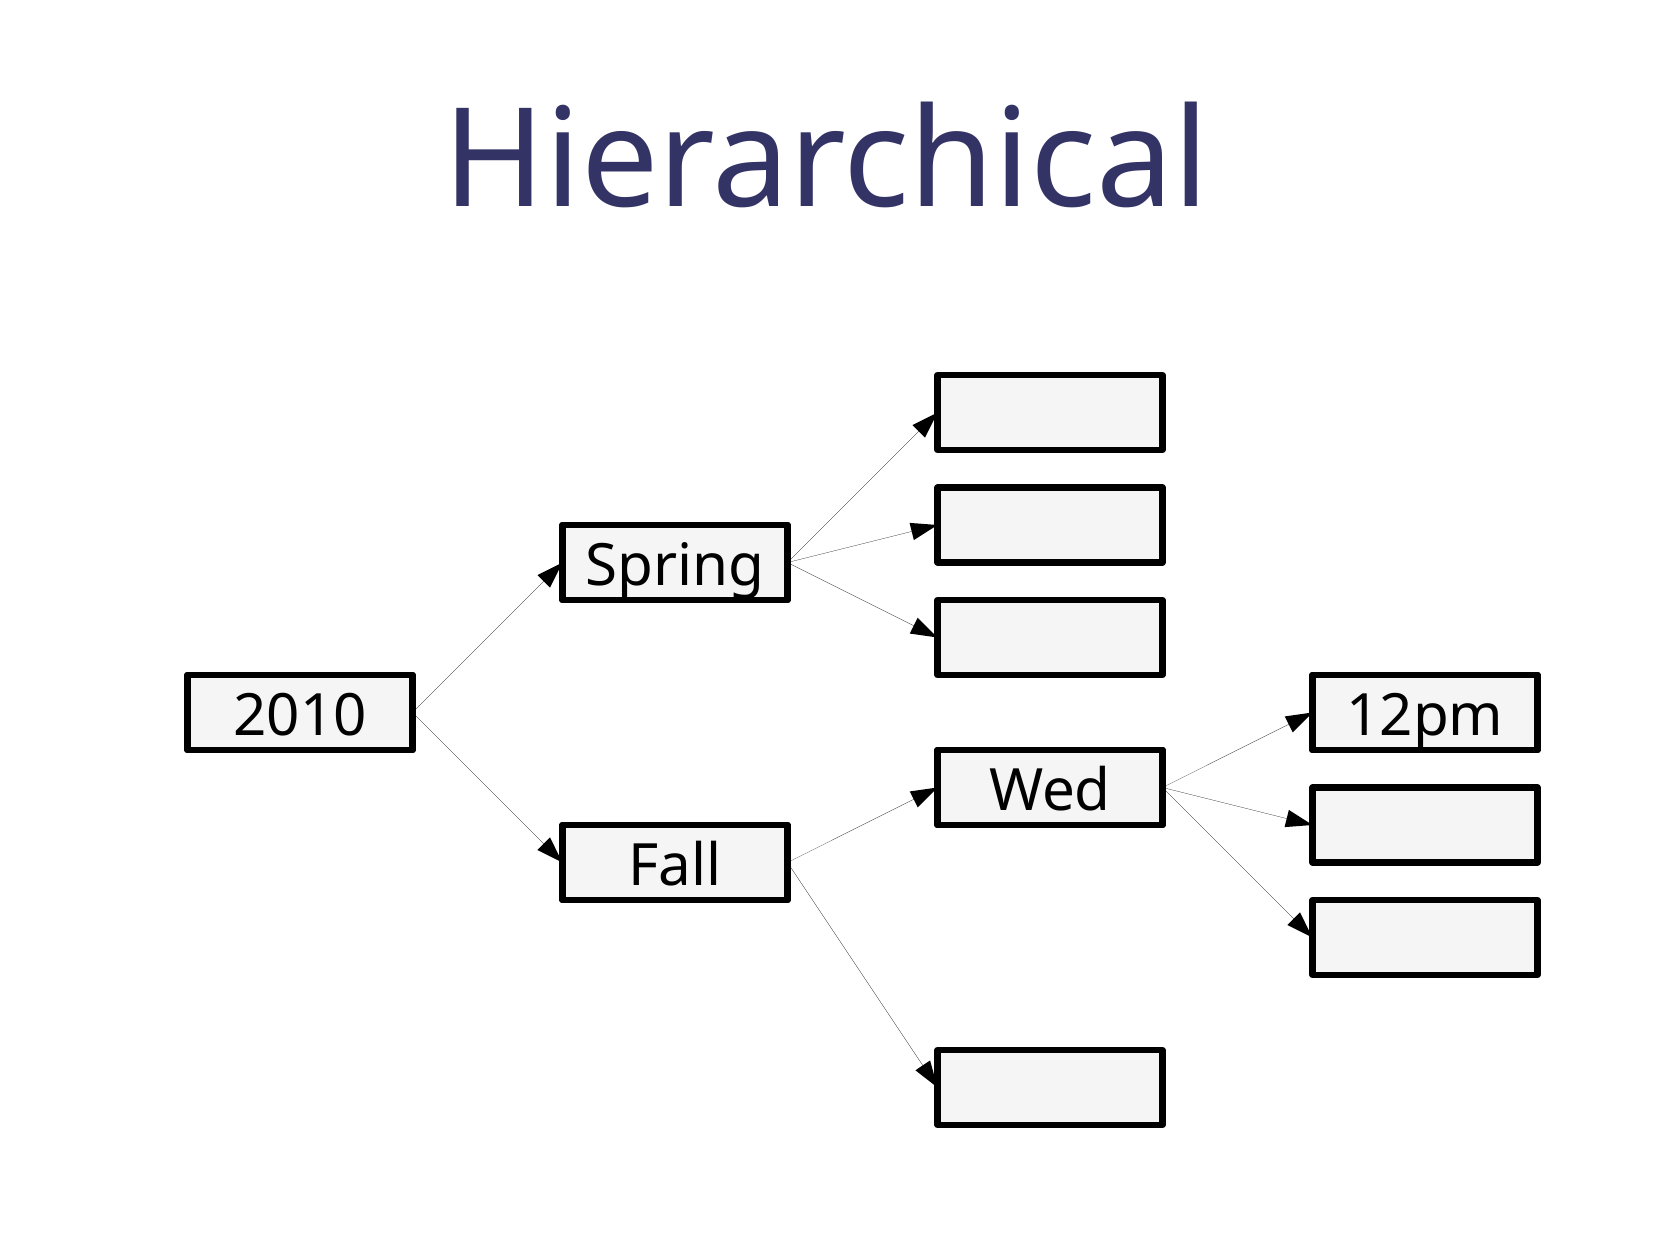

# Hierarchical
Spring
2010
12pm
Wed
Fall